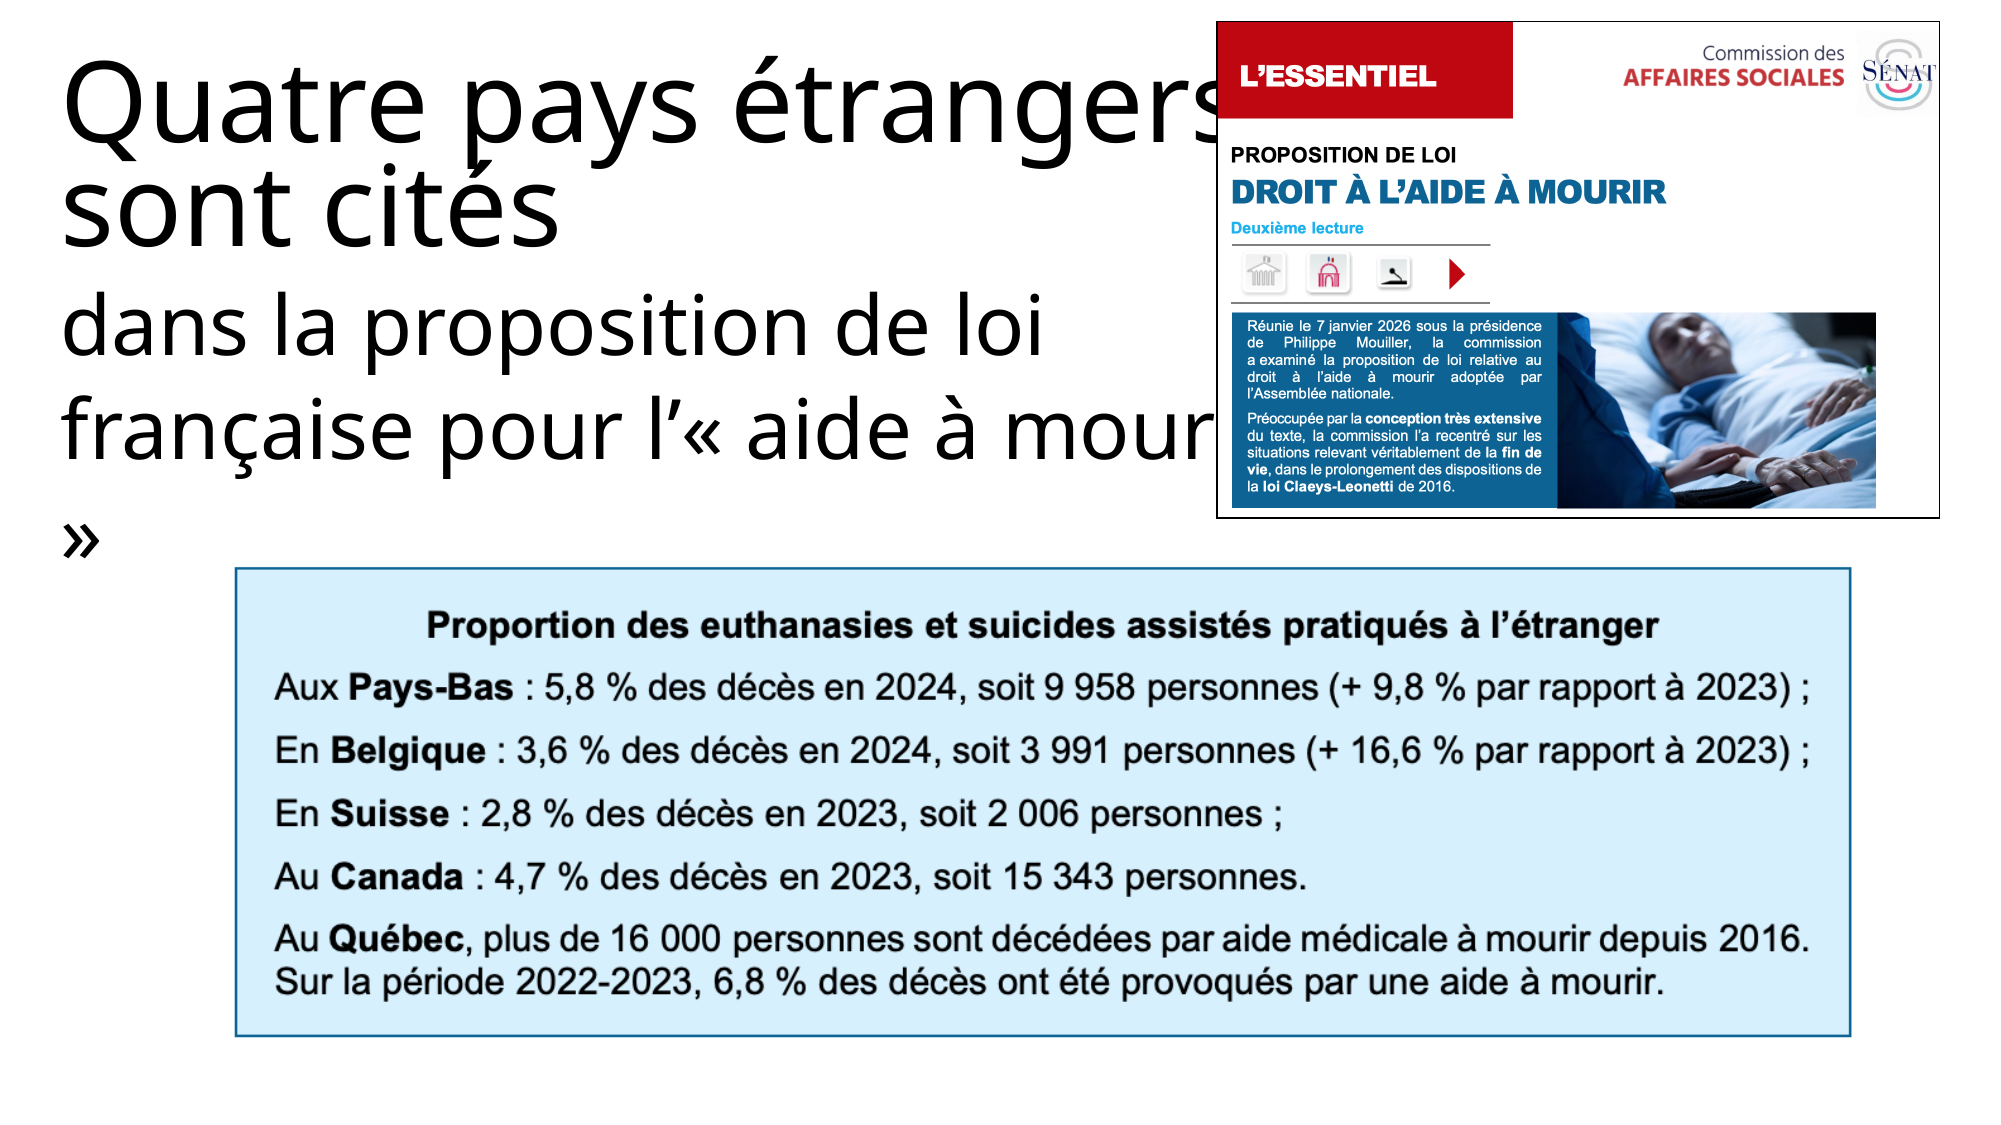

Quatre pays étrangers
sont cités
dans la proposition de loi française pour l’« aide à mourir »